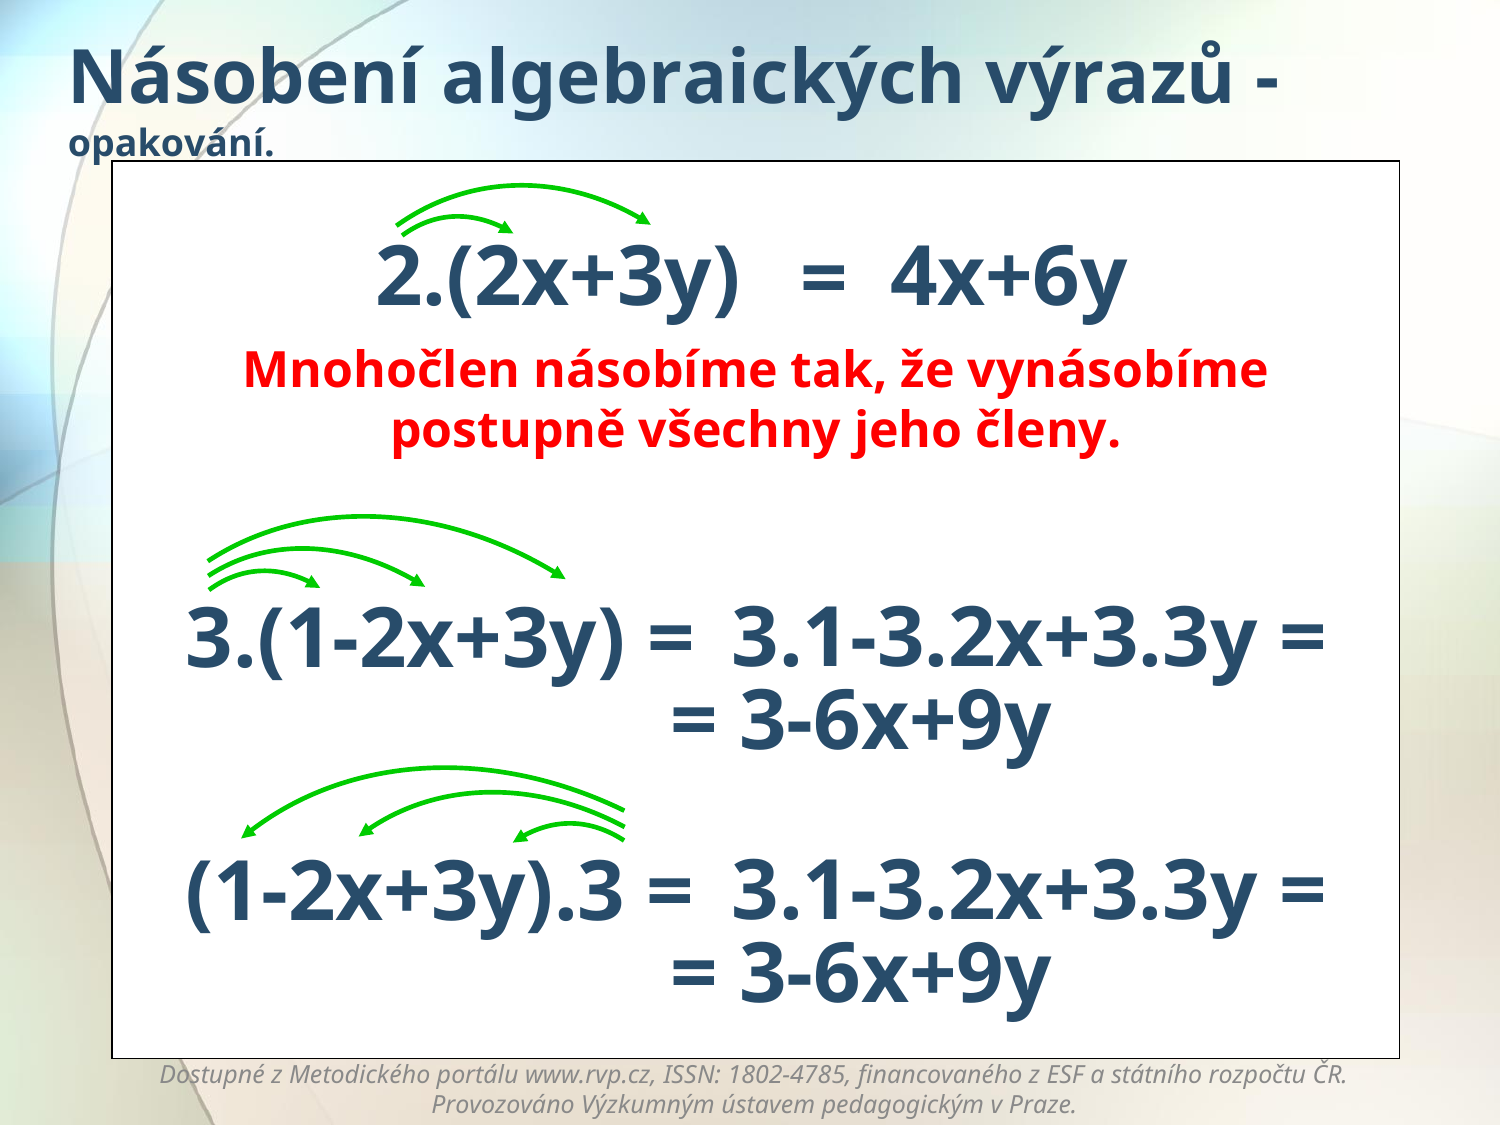

Násobení algebraických výrazů - opakování.
2.(2x+3y)
4x+6y
=
Mnohočlen násobíme tak, že vynásobíme postupně všechny jeho členy.
3.1-3.2x+3.3y =
3.(1-2x+3y) =
= 3-6x+9y
3.1-3.2x+3.3y =
(1-2x+3y).3 =
= 3-6x+9y